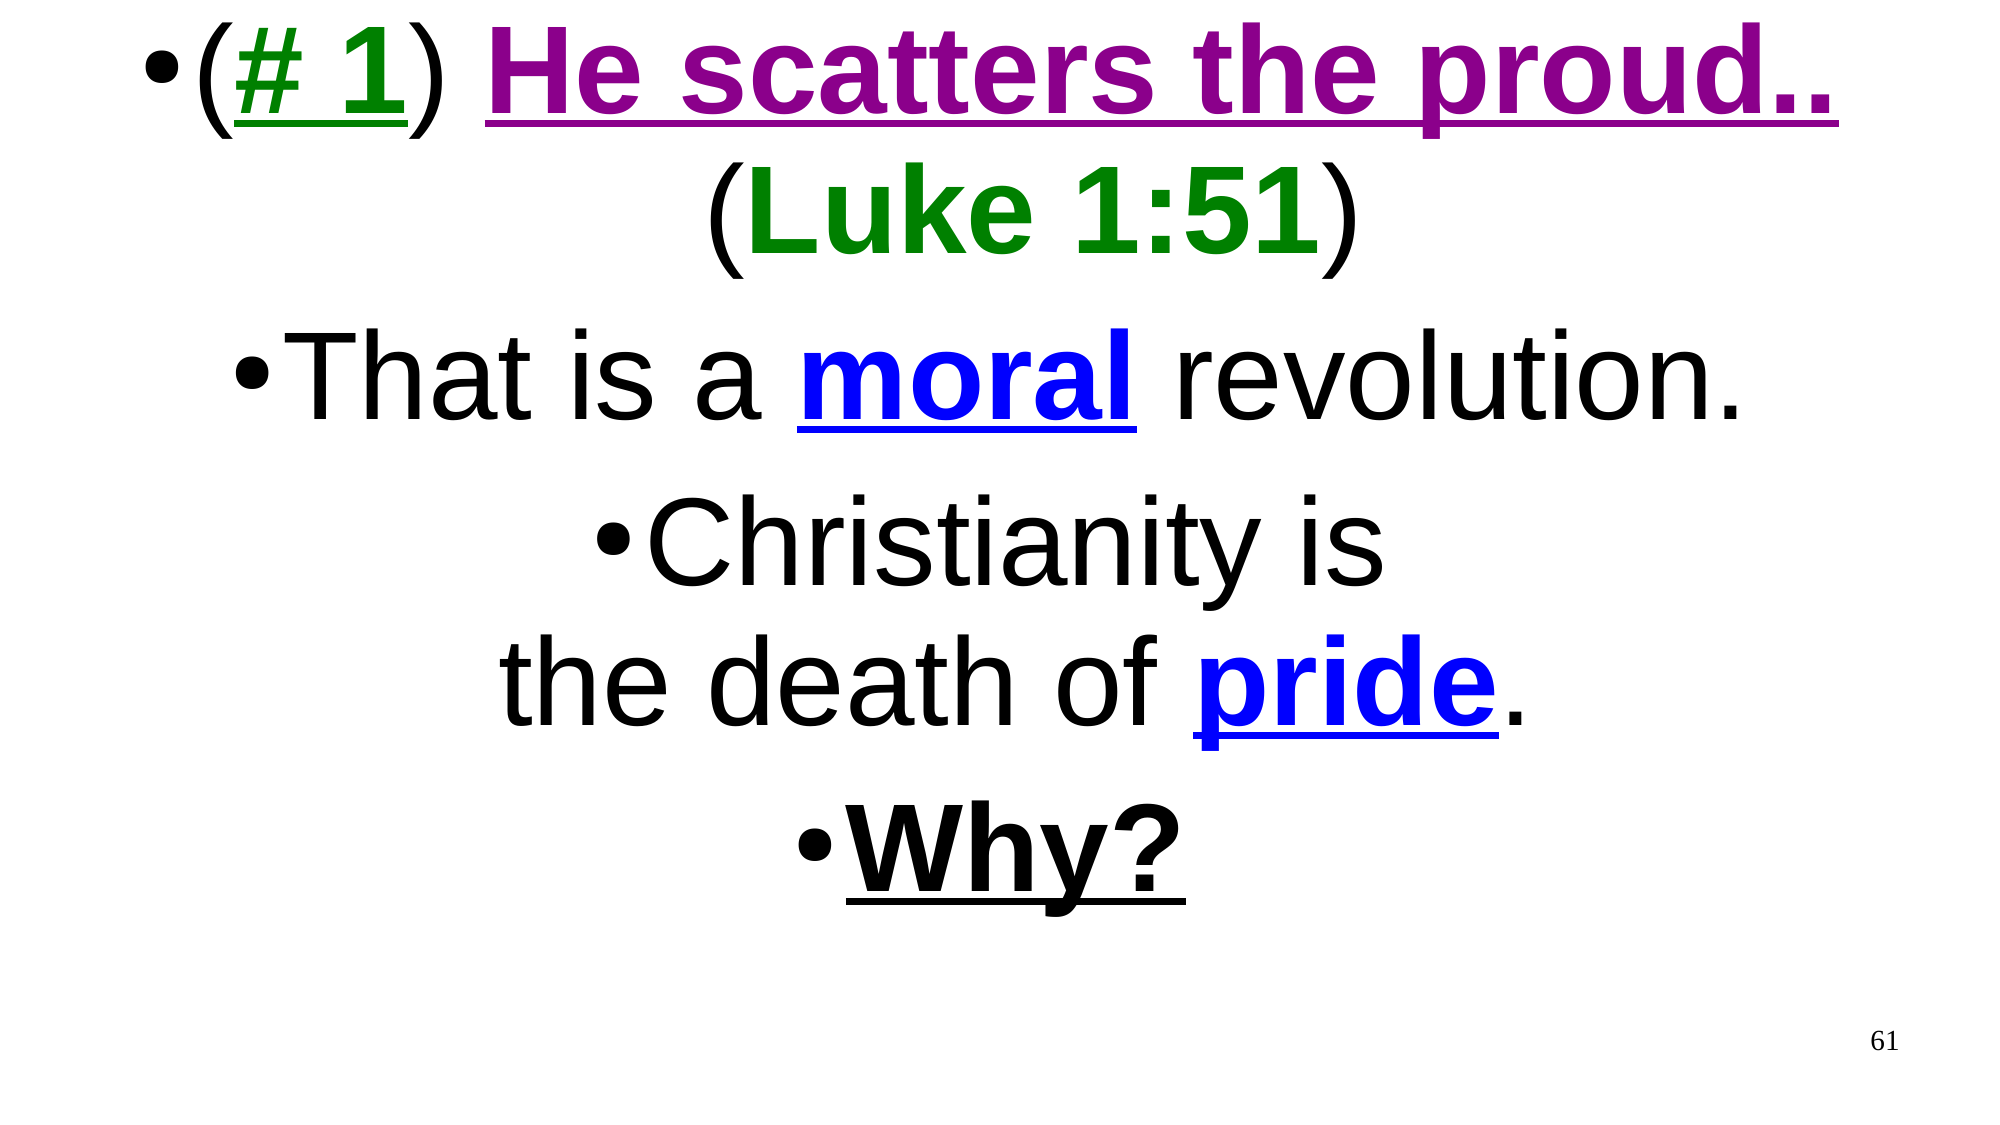

# (# 1) He scatters the proud.. (Luke 1:51)
That is a moral revolution.
Christianity is
the death of pride.
Why?
61